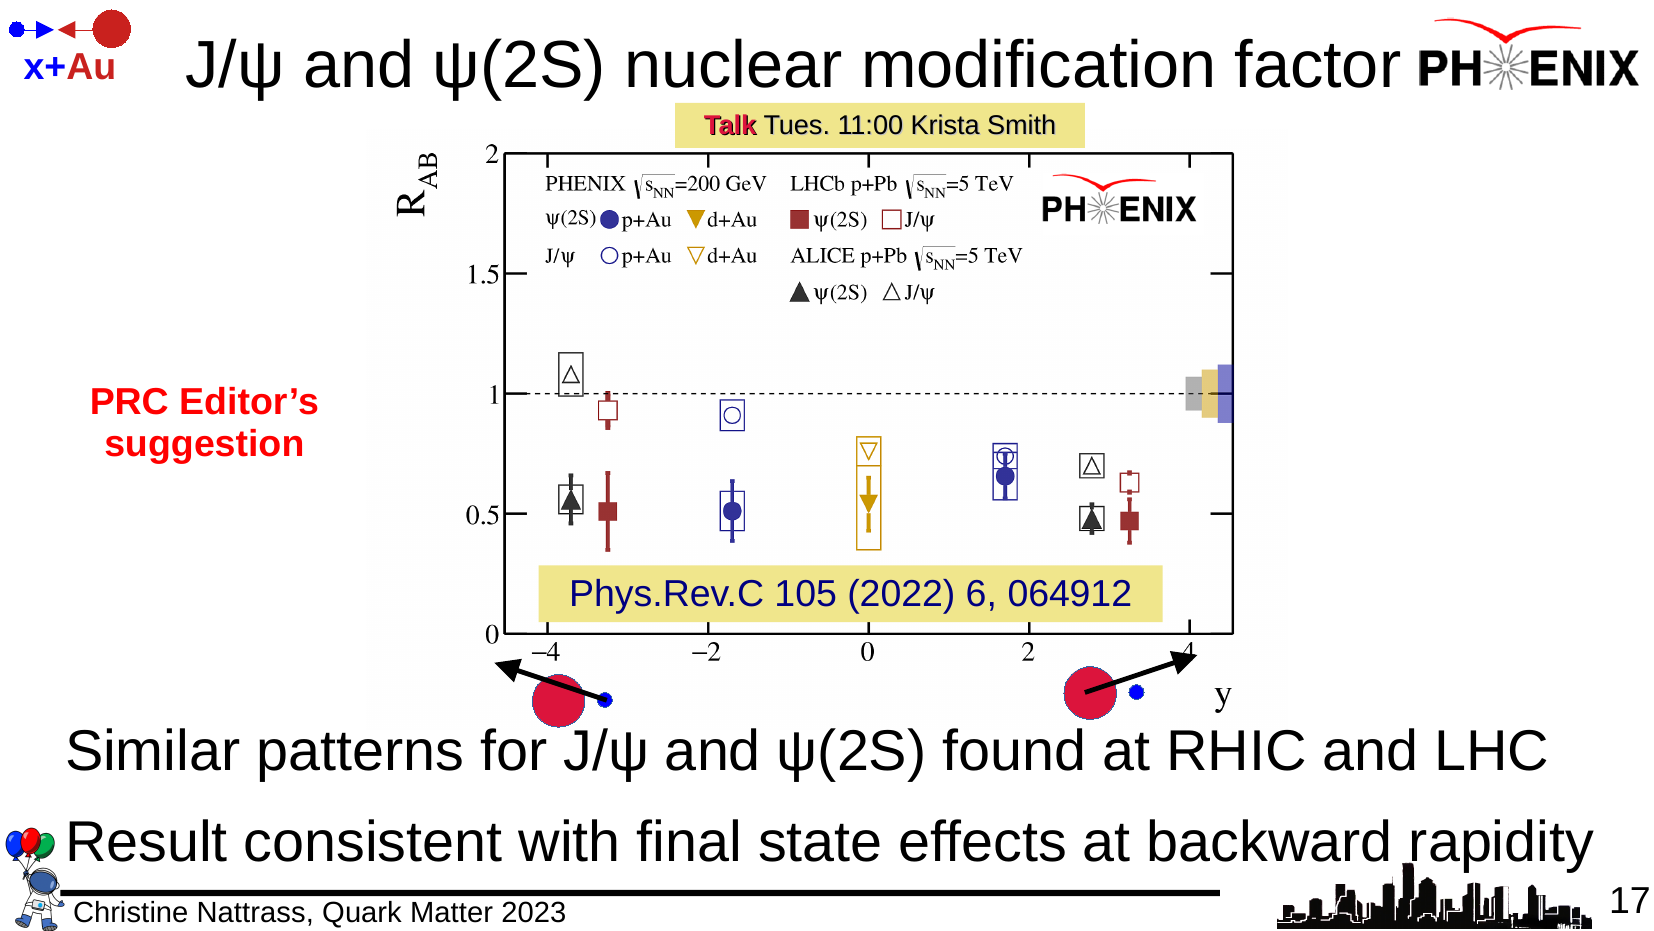

# J/ψ and ψ(2S) nuclear modification factor
x+Au
Talk Tues. 11:00 Krista Smith
PRC Editor’s suggestion
Phys.Rev.C 105 (2022) 6, 064912
Similar patterns for J/ψ and ψ(2S) found at RHIC and LHC
Result consistent with final state effects at backward rapidity